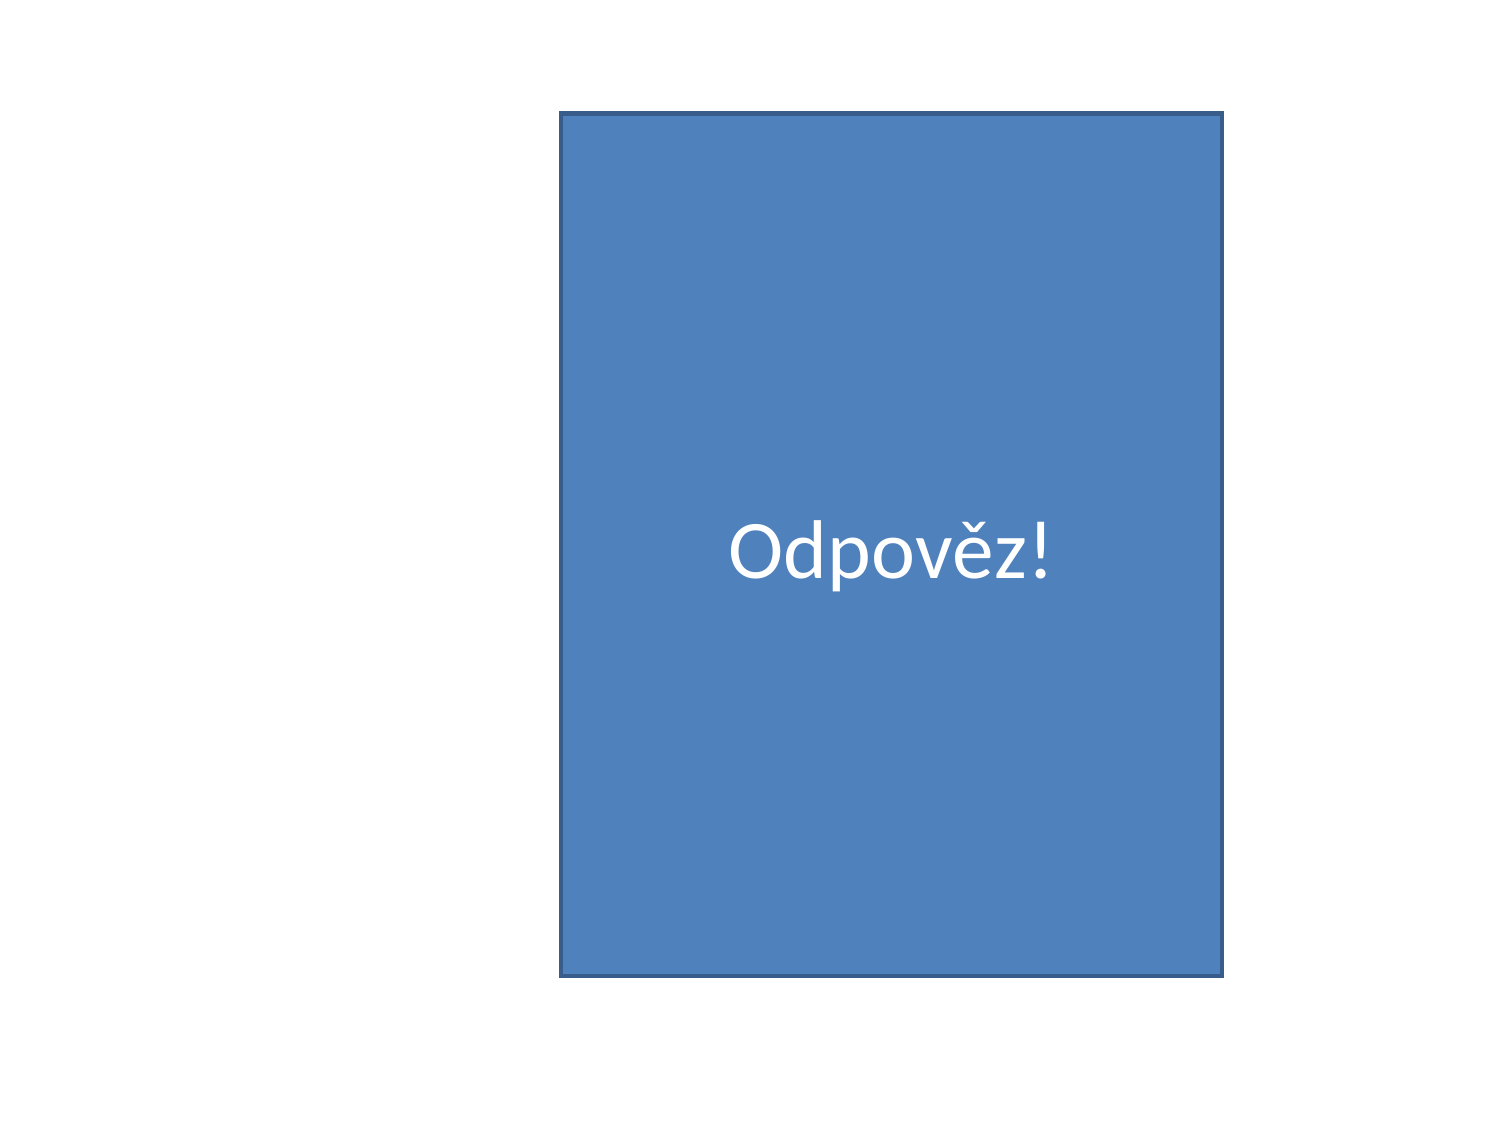

Odpověz!
V jakých jednotkách jsou
naše vypočítané hustoty látek?
Jak převedeme jednotky
 g na jednotky kg
?
3
cm
3
m
3